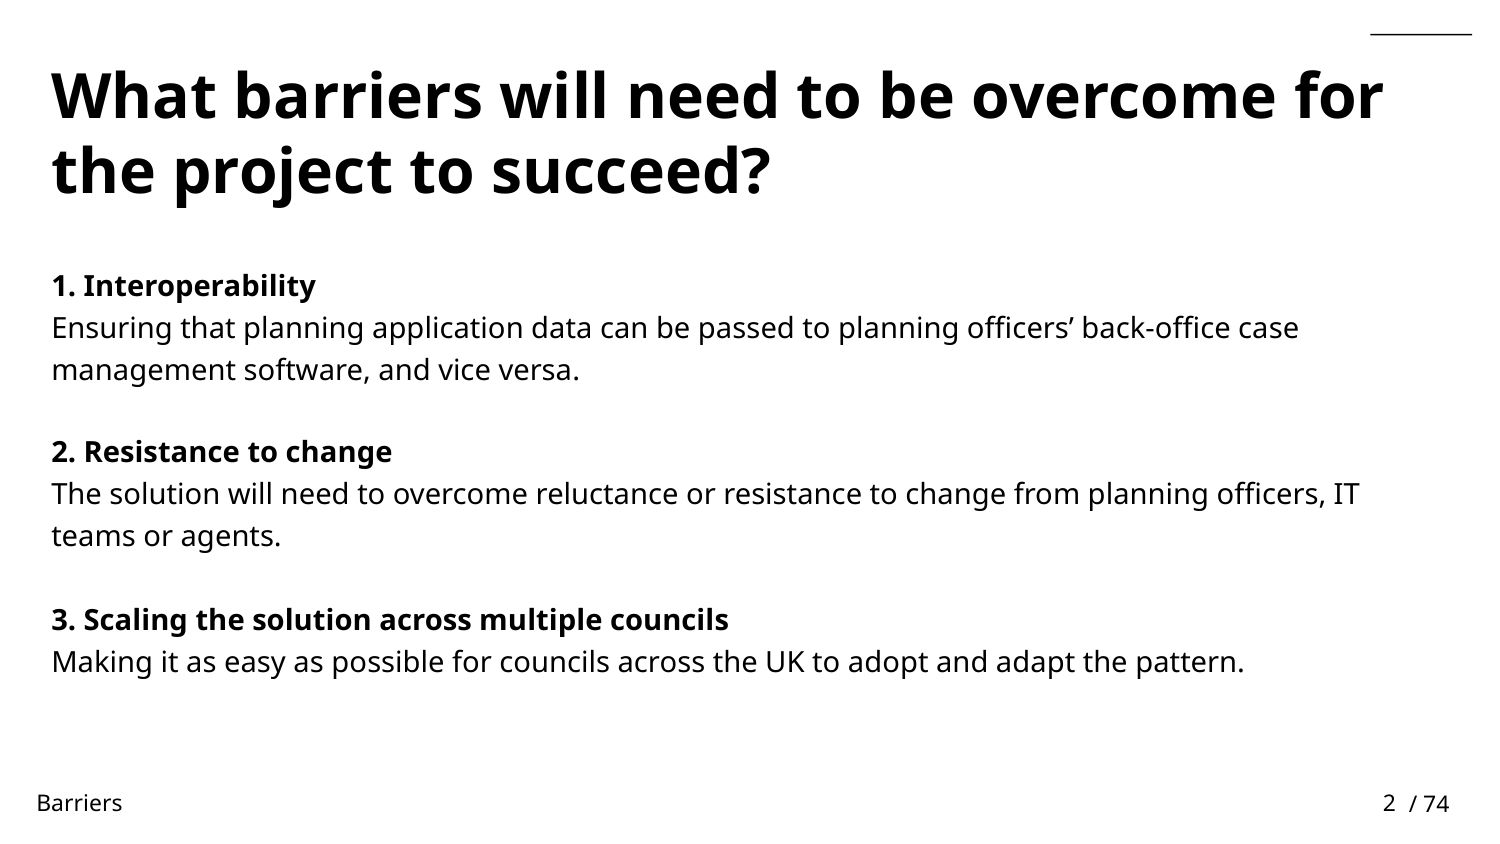

What barriers will need to be overcome for the project to succeed?
1. Interoperability
Ensuring that planning application data can be passed to planning officers’ back-office case management software, and vice versa.
2. Resistance to change
The solution will need to overcome reluctance or resistance to change from planning officers, IT teams or agents.
3. Scaling the solution across multiple councils
Making it as easy as possible for councils across the UK to adopt and adapt the pattern.
# Barriers